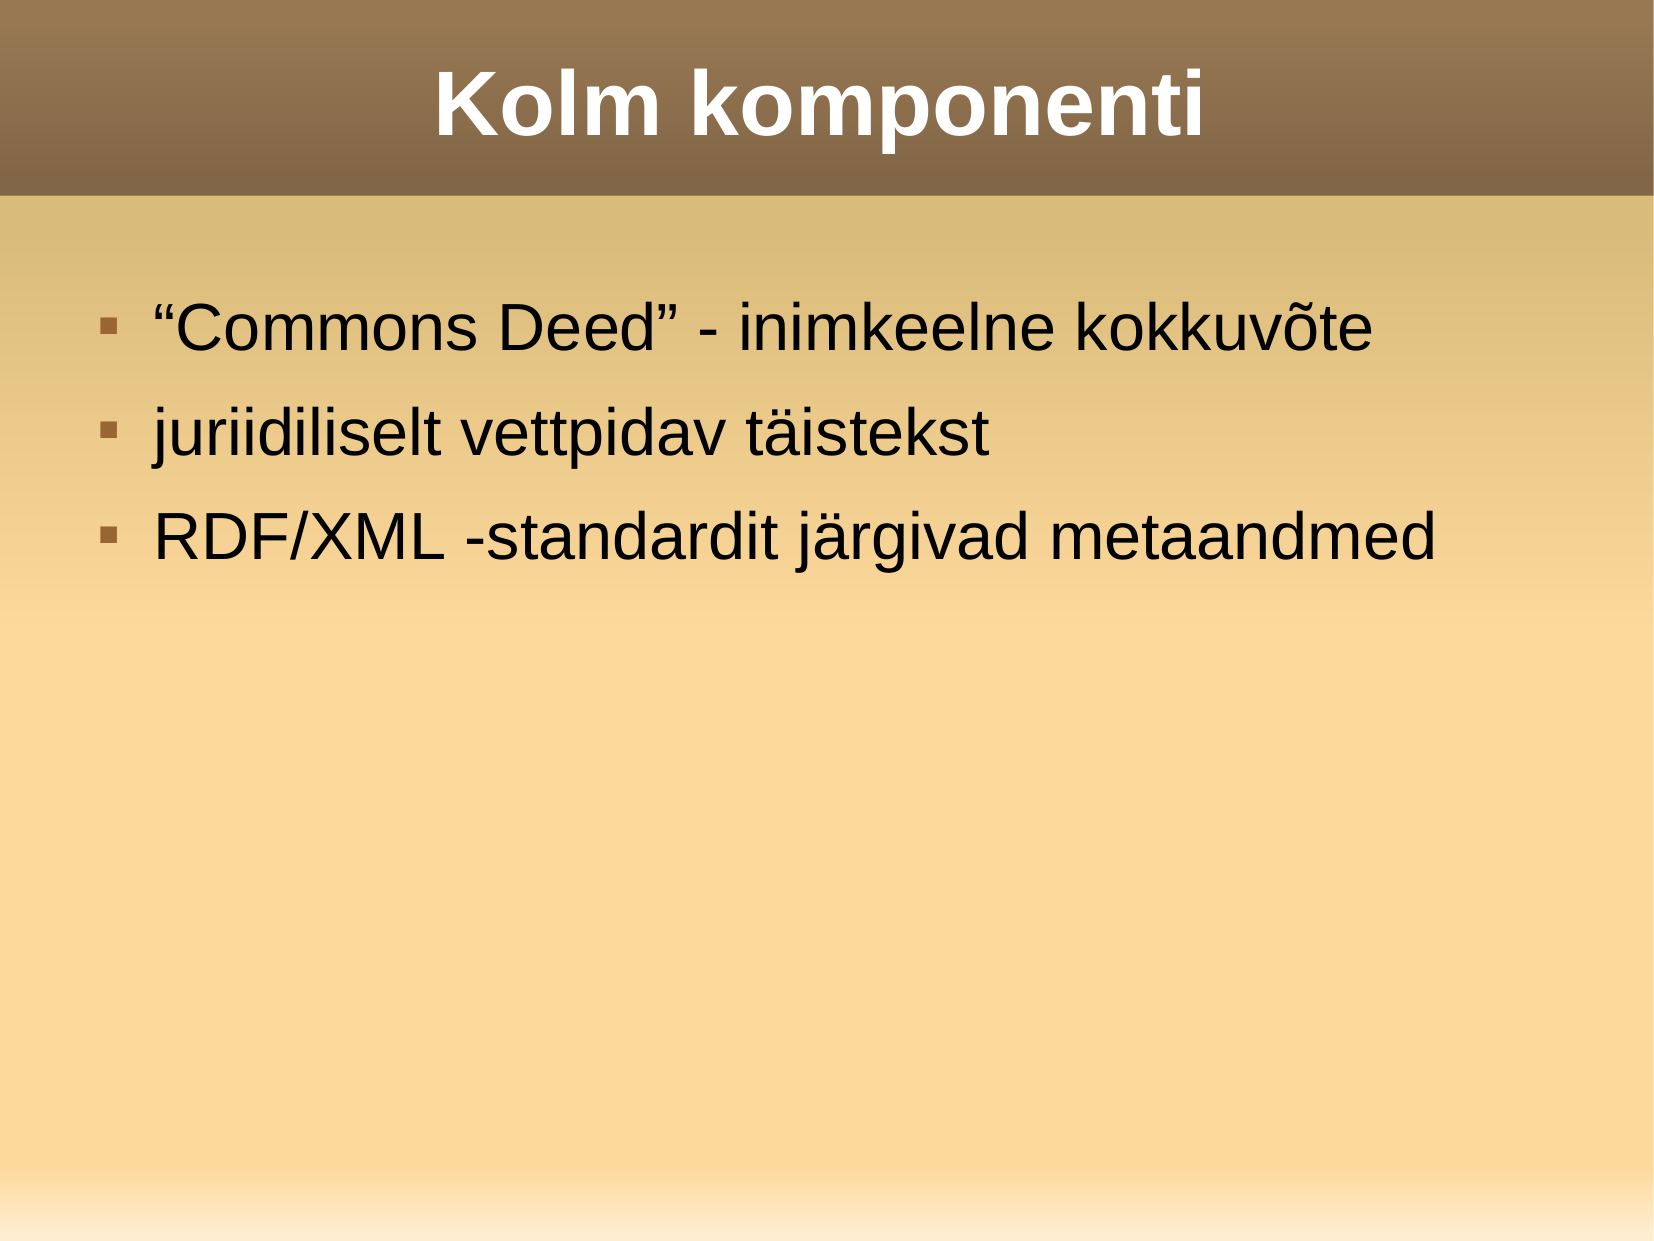

# Kolm komponenti
“Commons Deed” - inimkeelne kokkuvõte
juriidiliselt vettpidav täistekst
RDF/XML -standardit järgivad metaandmed